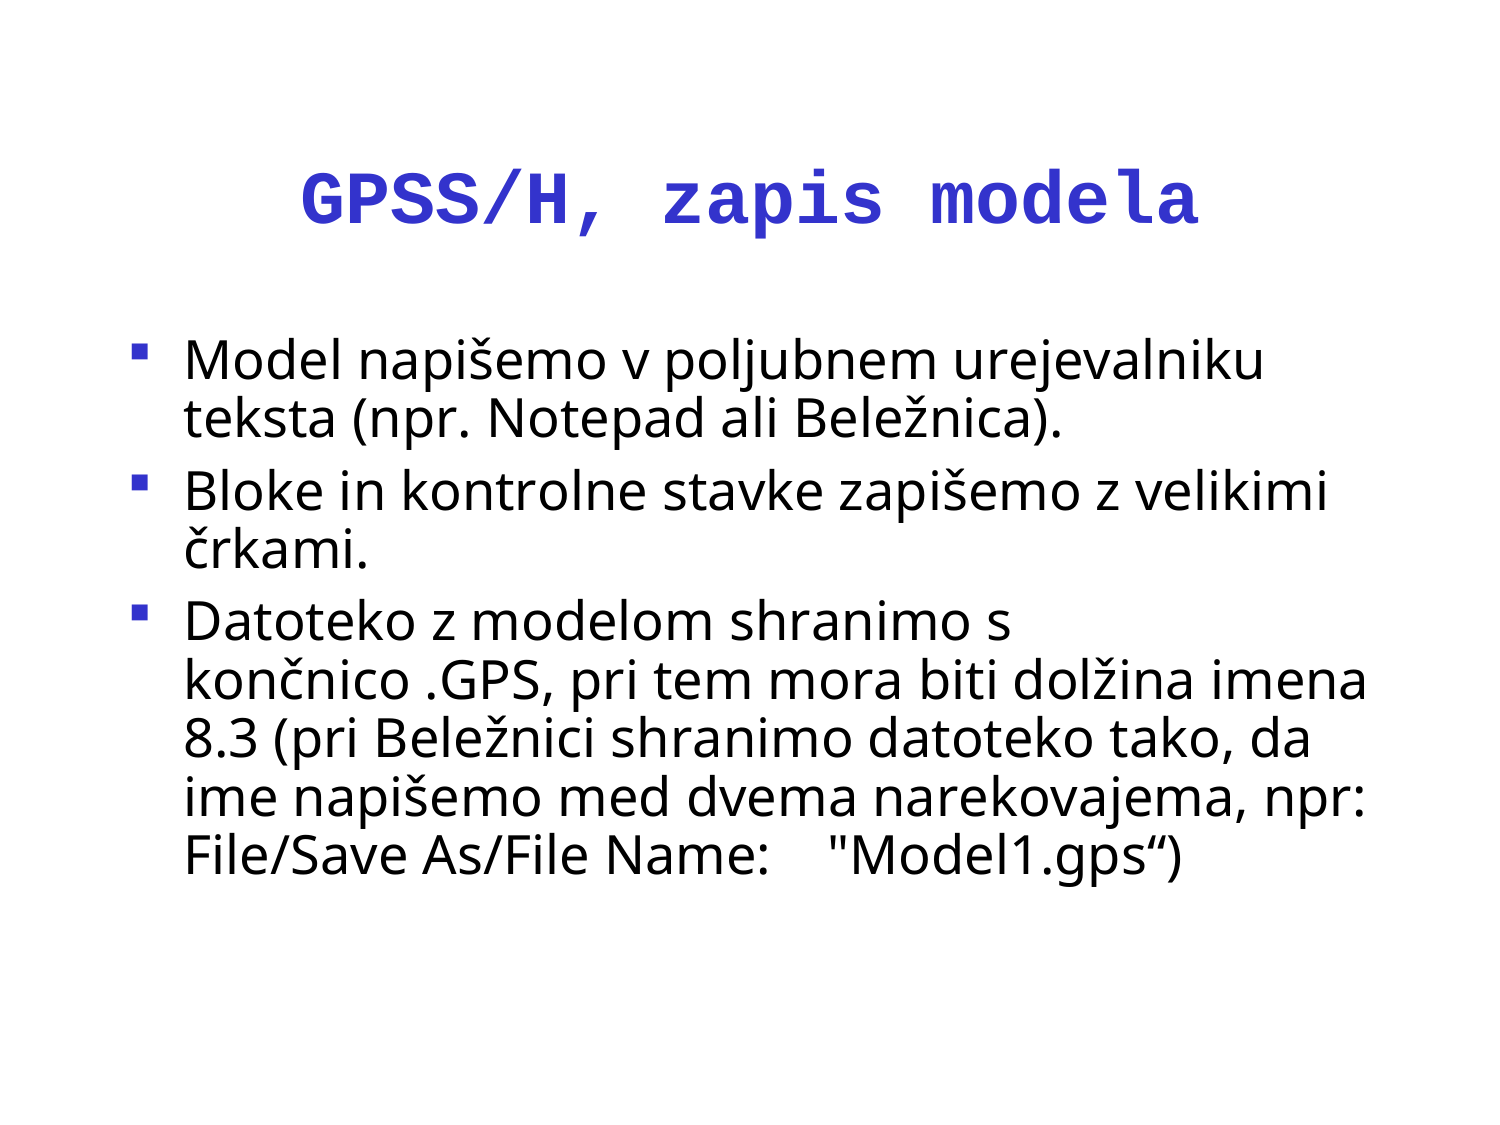

# GPSS/H, zapis modela
Model napišemo v poljubnem urejevalniku teksta (npr. Notepad ali Beležnica).
Bloke in kontrolne stavke zapišemo z velikimi črkami.
Datoteko z modelom shranimo s končnico .GPS, pri tem mora biti dolžina imena 8.3 (pri Beležnici shranimo datoteko tako, da ime napišemo med dvema narekovajema, npr: File/Save As/File Name: "Model1.gps“)